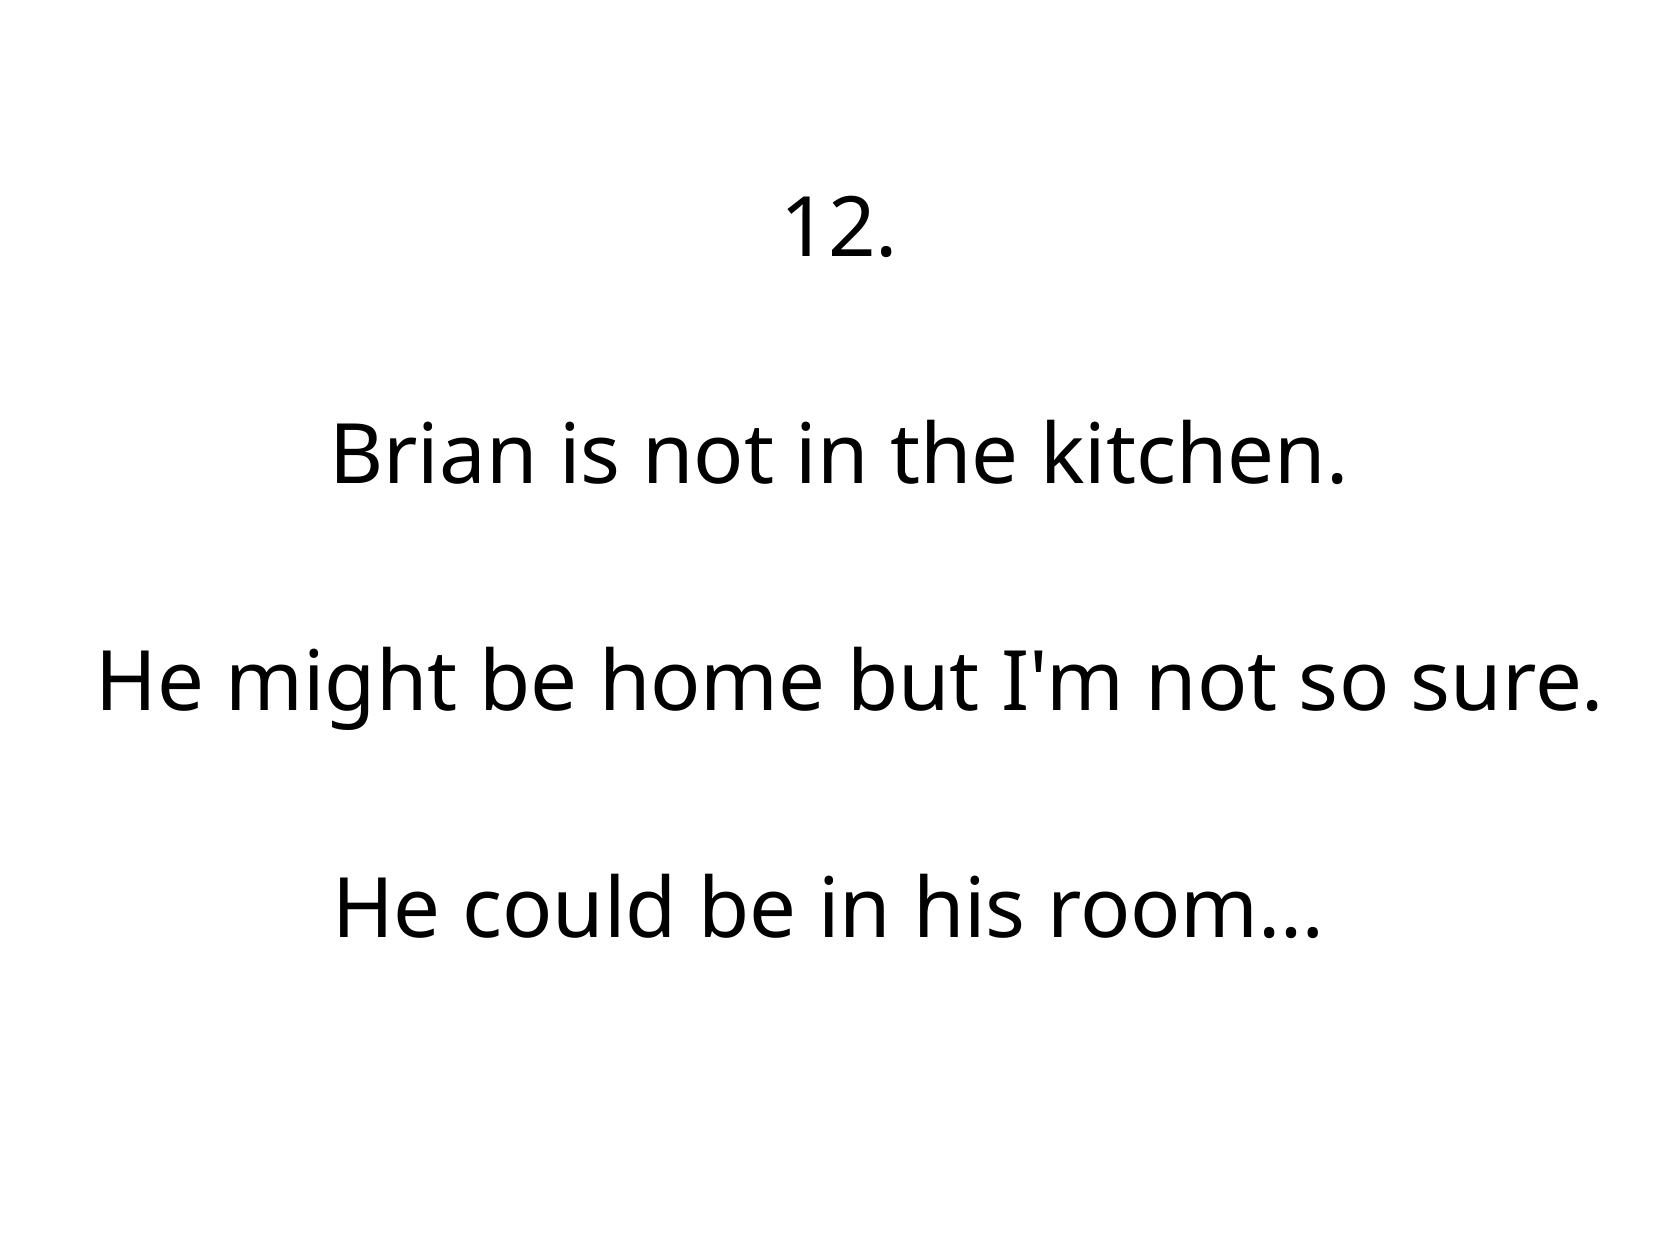

12.
Brian is not in the kitchen.
He might be home but I'm not so sure. He could be in his room…